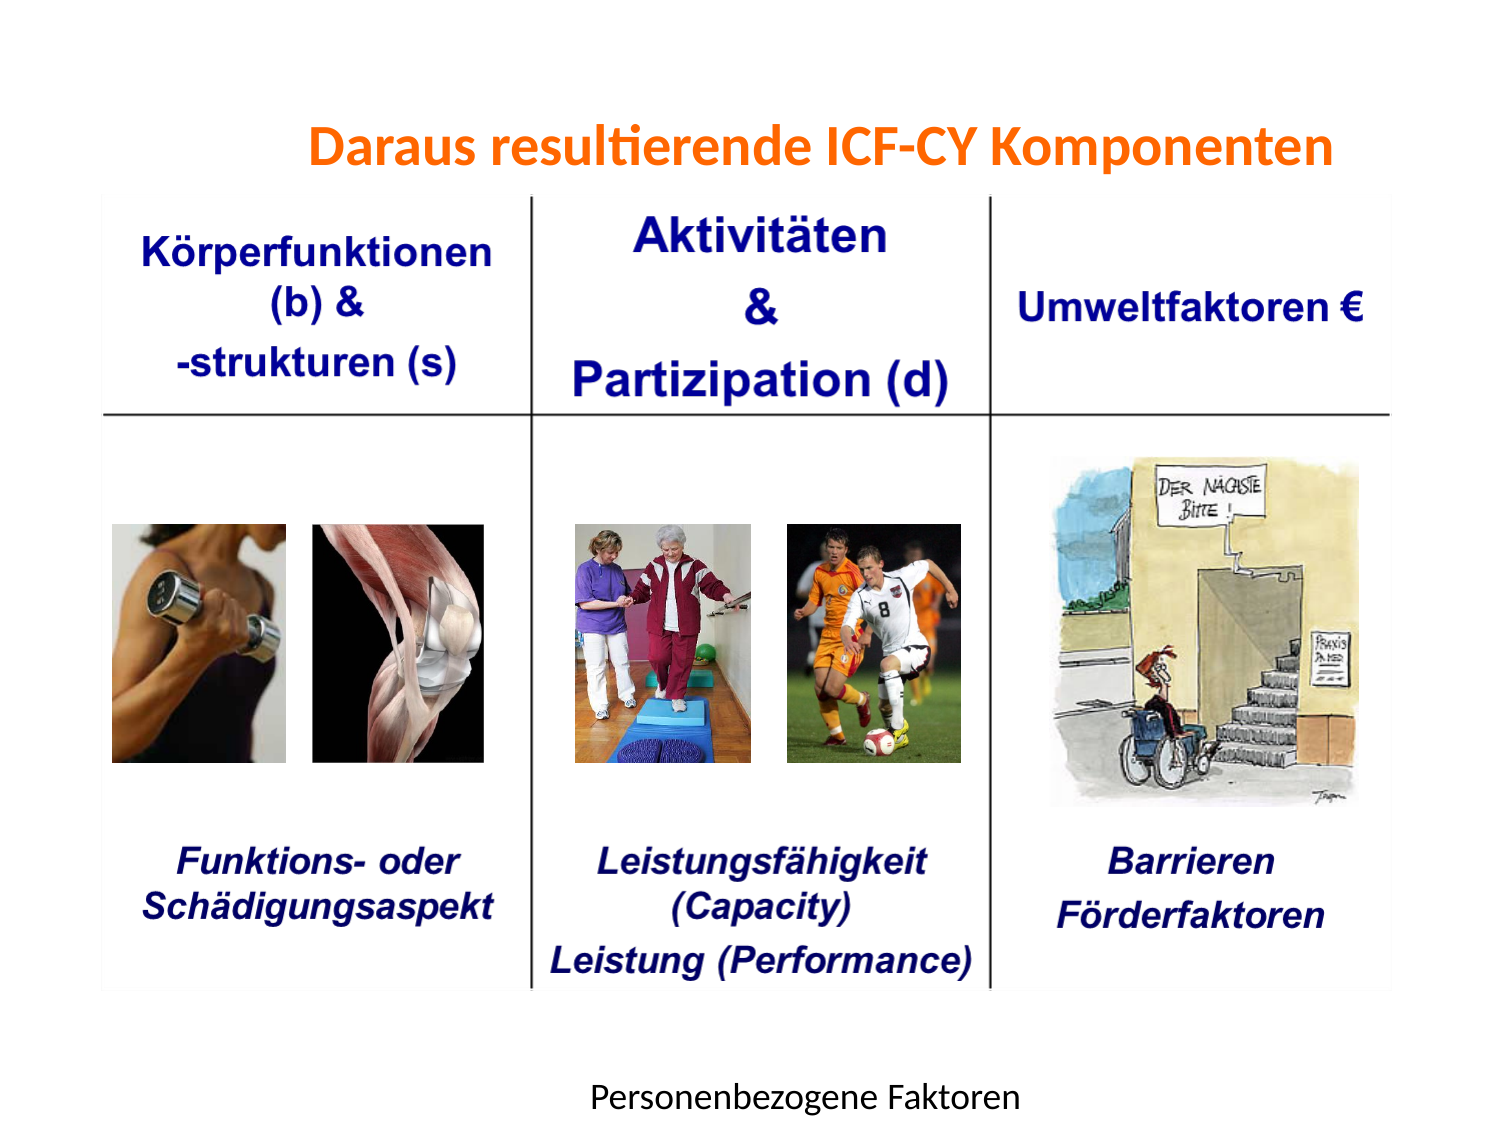

# Daraus resultierende ICF-CY Komponenten
Personenbezogene Faktoren